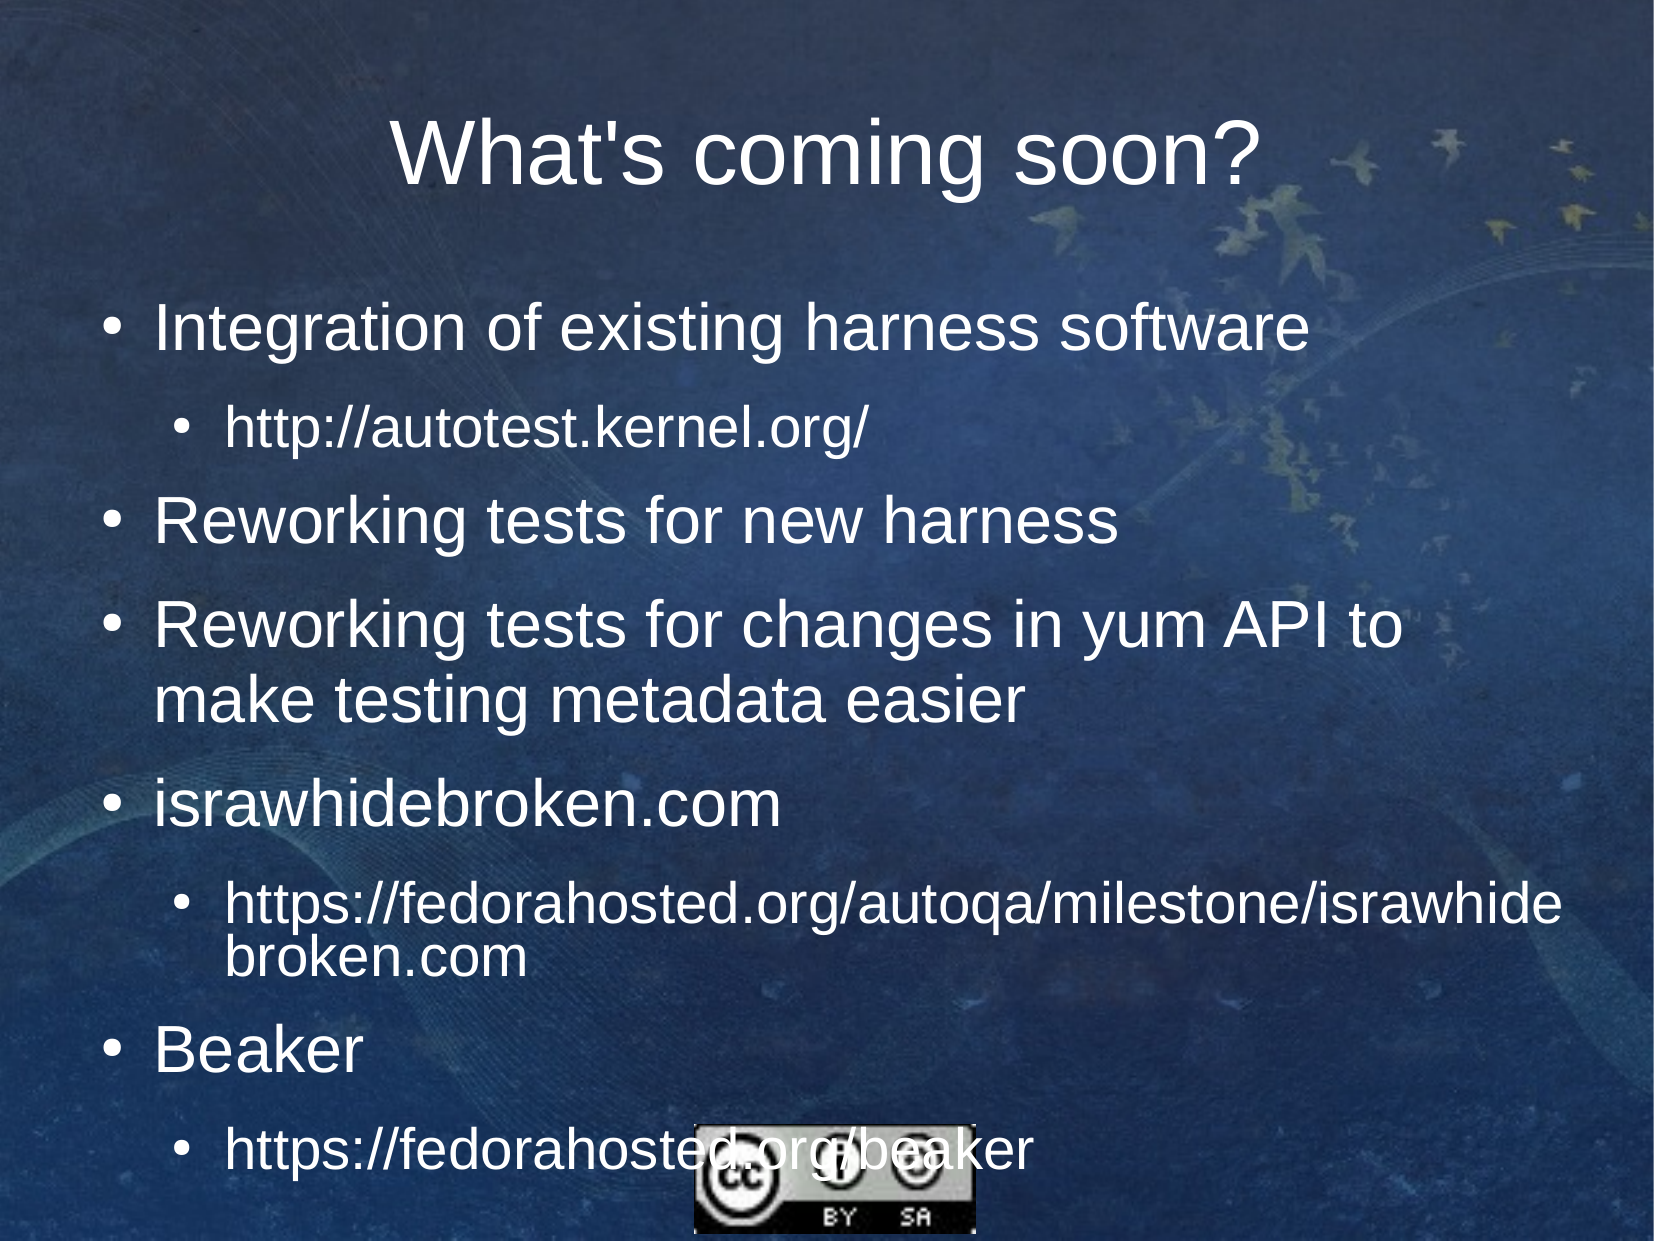

# What's coming soon?
Integration of existing harness software
http://autotest.kernel.org/
Reworking tests for new harness
Reworking tests for changes in yum API to make testing metadata easier
israwhidebroken.com
https://fedorahosted.org/autoqa/milestone/israwhidebroken.com
Beaker
https://fedorahosted.org/beaker